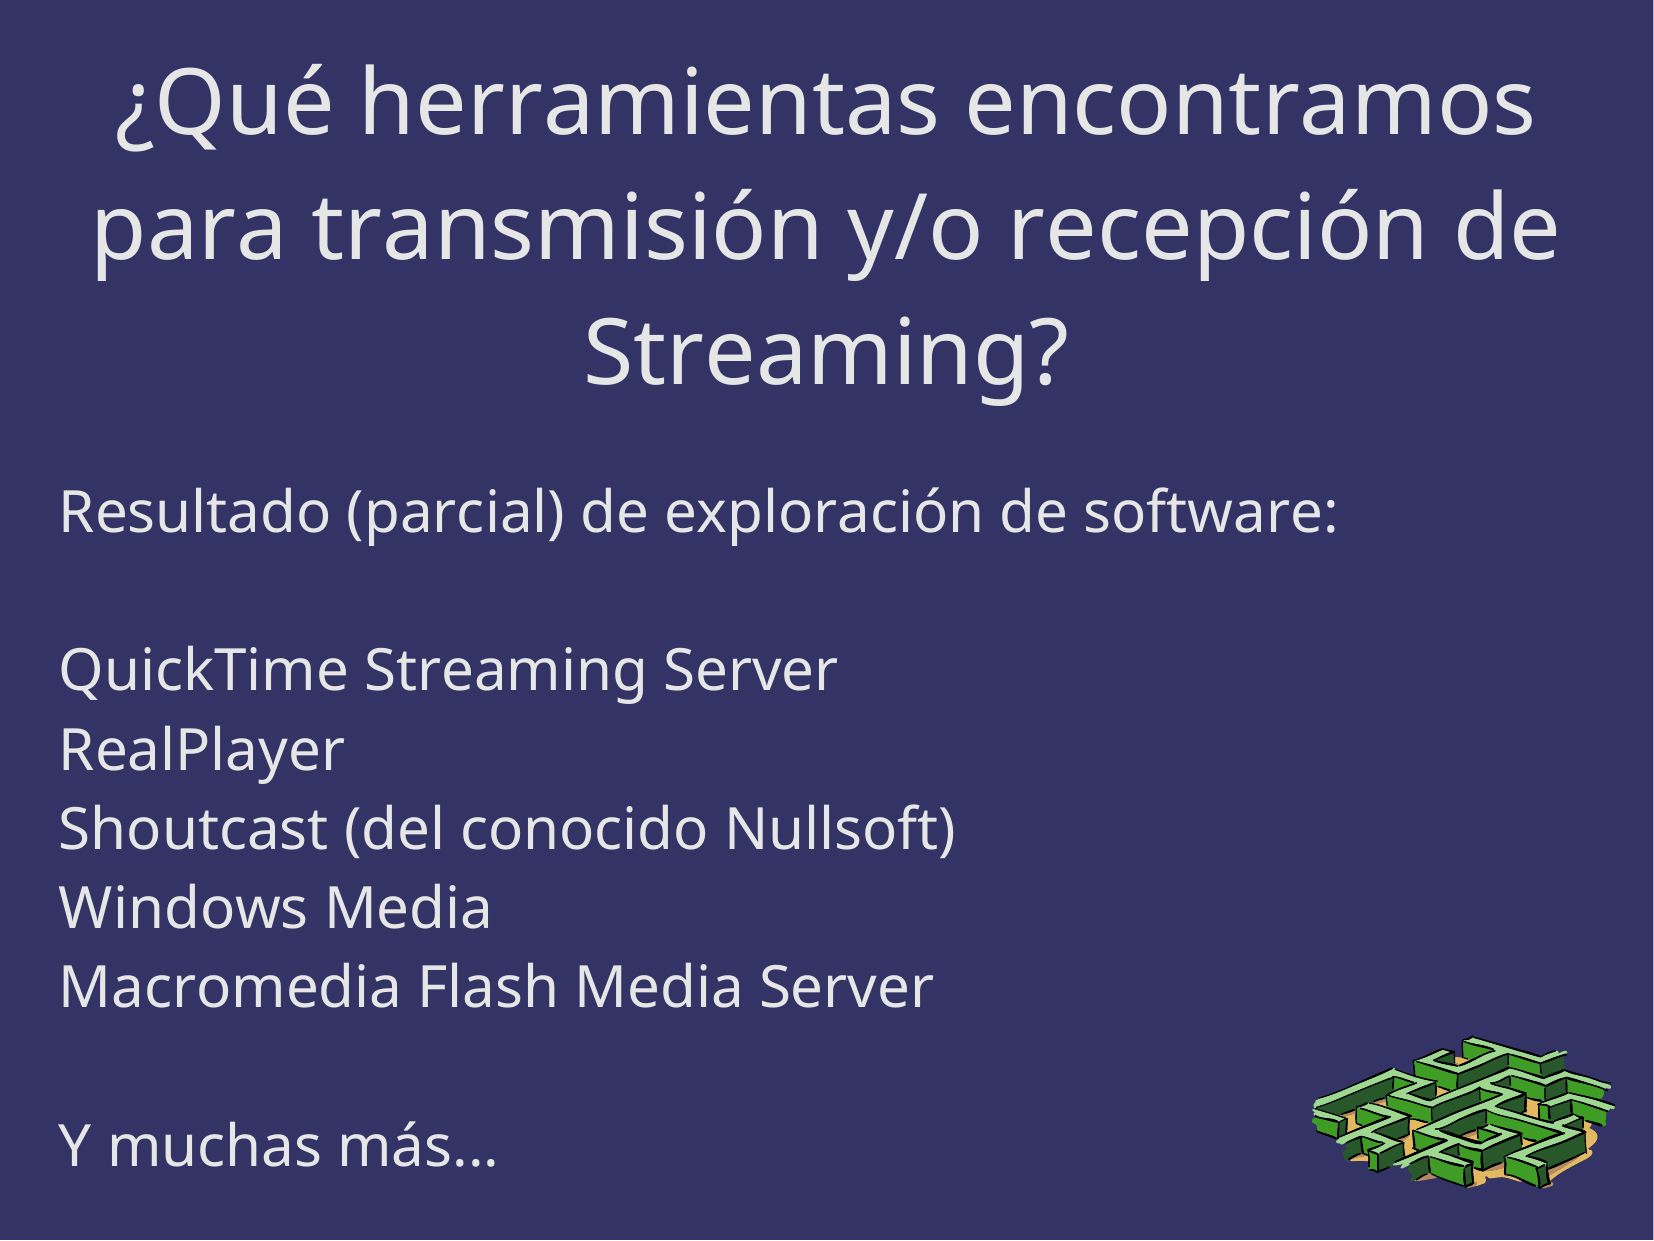

# ¿Qué herramientas encontramos para transmisión y/o recepción de Streaming?
Resultado (parcial) de exploración de software:
QuickTime Streaming Server
RealPlayer
Shoutcast (del conocido Nullsoft)
Windows Media
Macromedia Flash Media Server
Y muchas más...